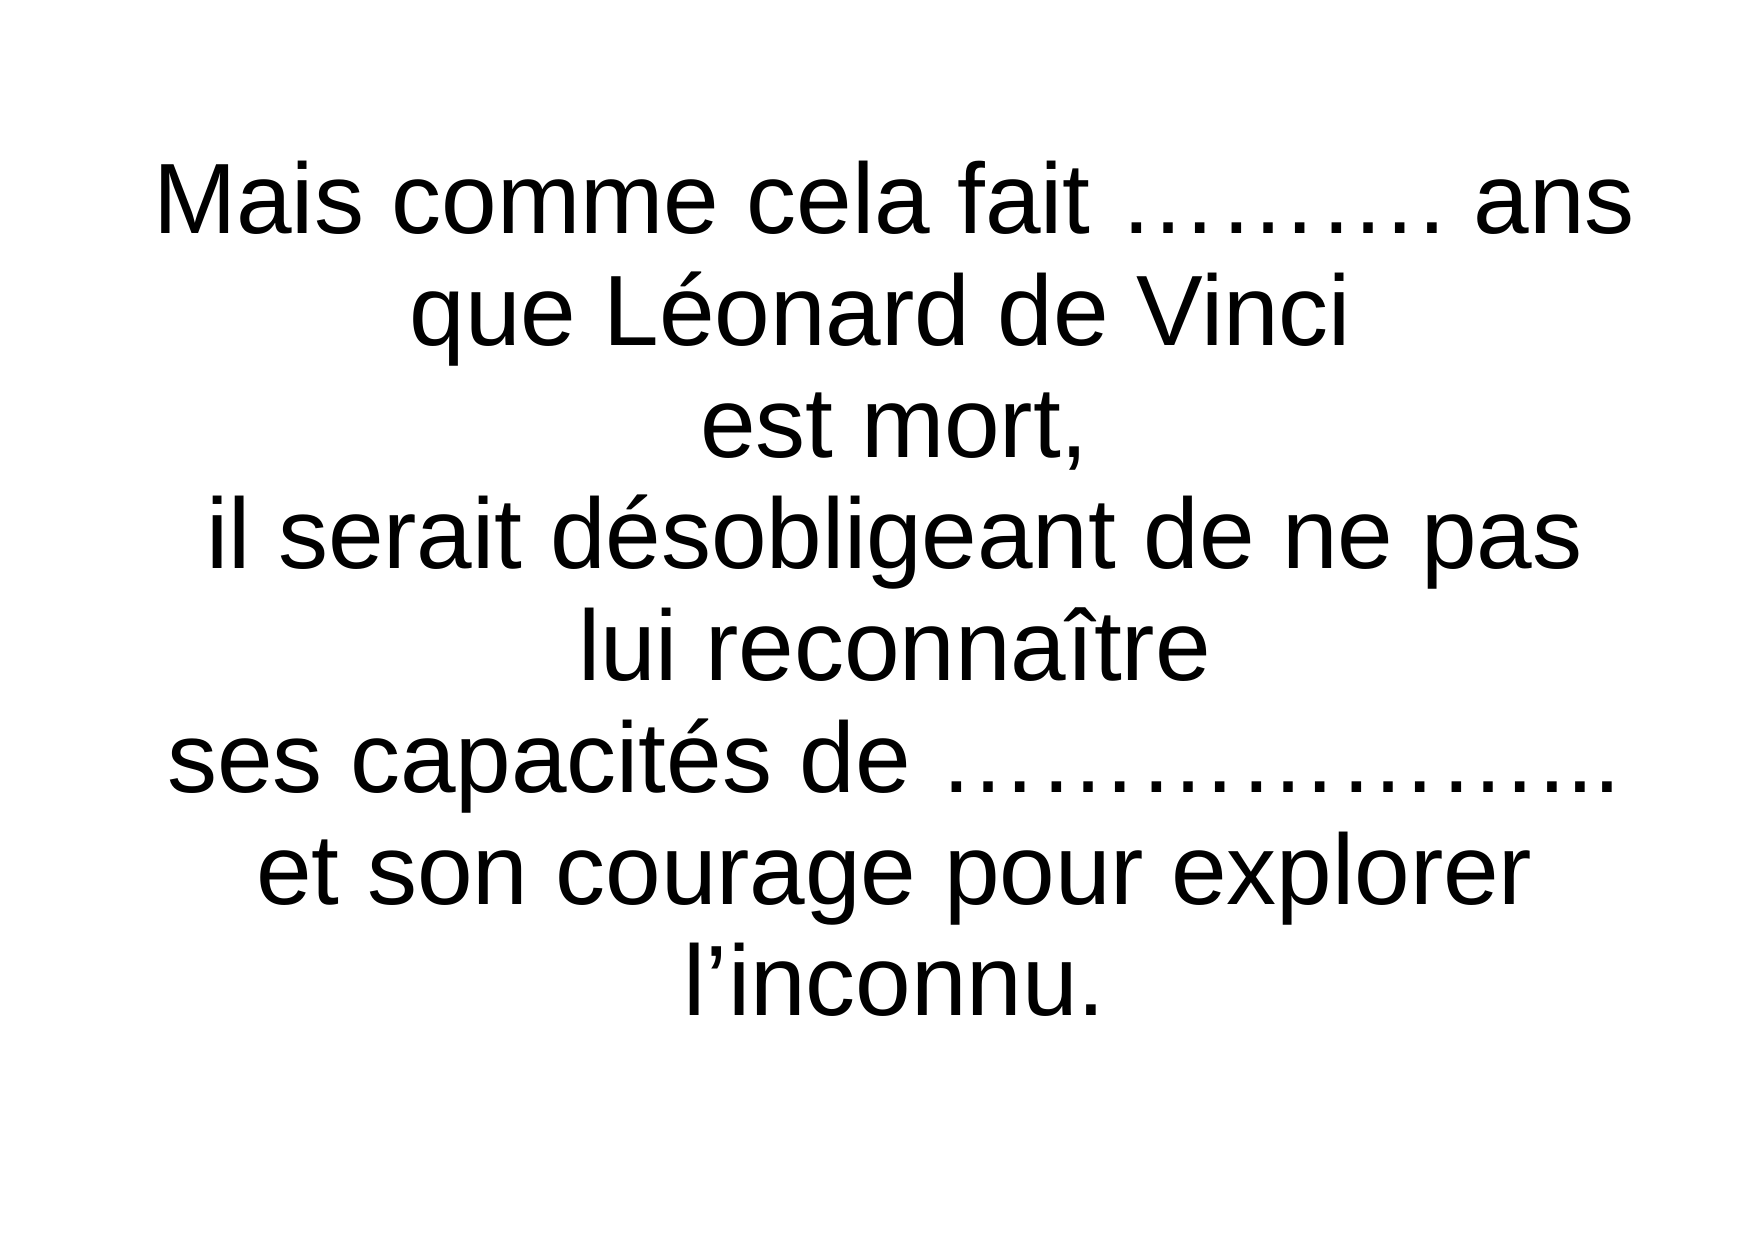

Mais comme cela fait ………. ans
que Léonard de Vinci
est mort,
il serait désobligeant de ne pas lui reconnaître
ses capacités de ………………...
et son courage pour explorer
l’inconnu.